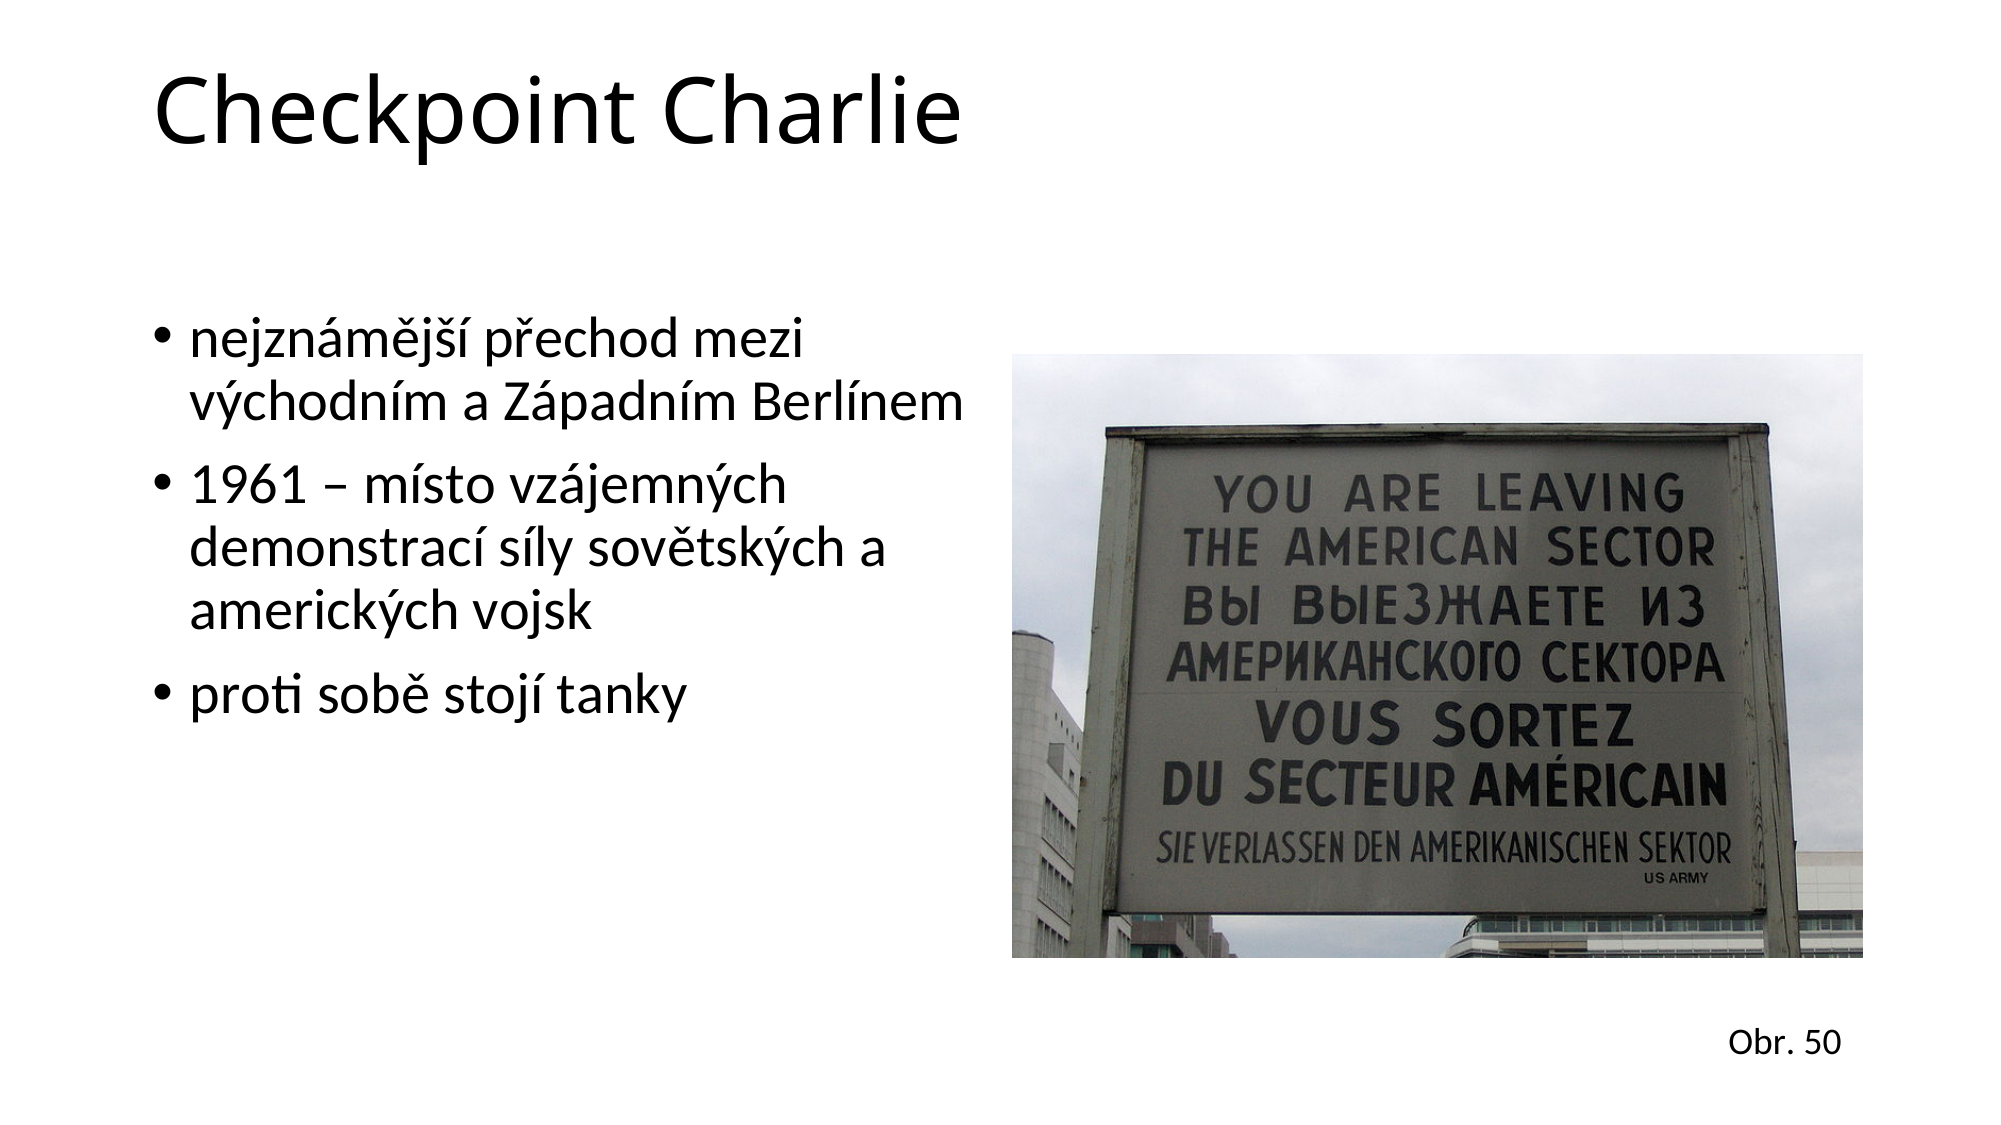

# Checkpoint Charlie
nejznámější přechod mezi východním a Západním Berlínem
1961 – místo vzájemných demonstrací síly sovětských a amerických vojsk
proti sobě stojí tanky
Obr. 50